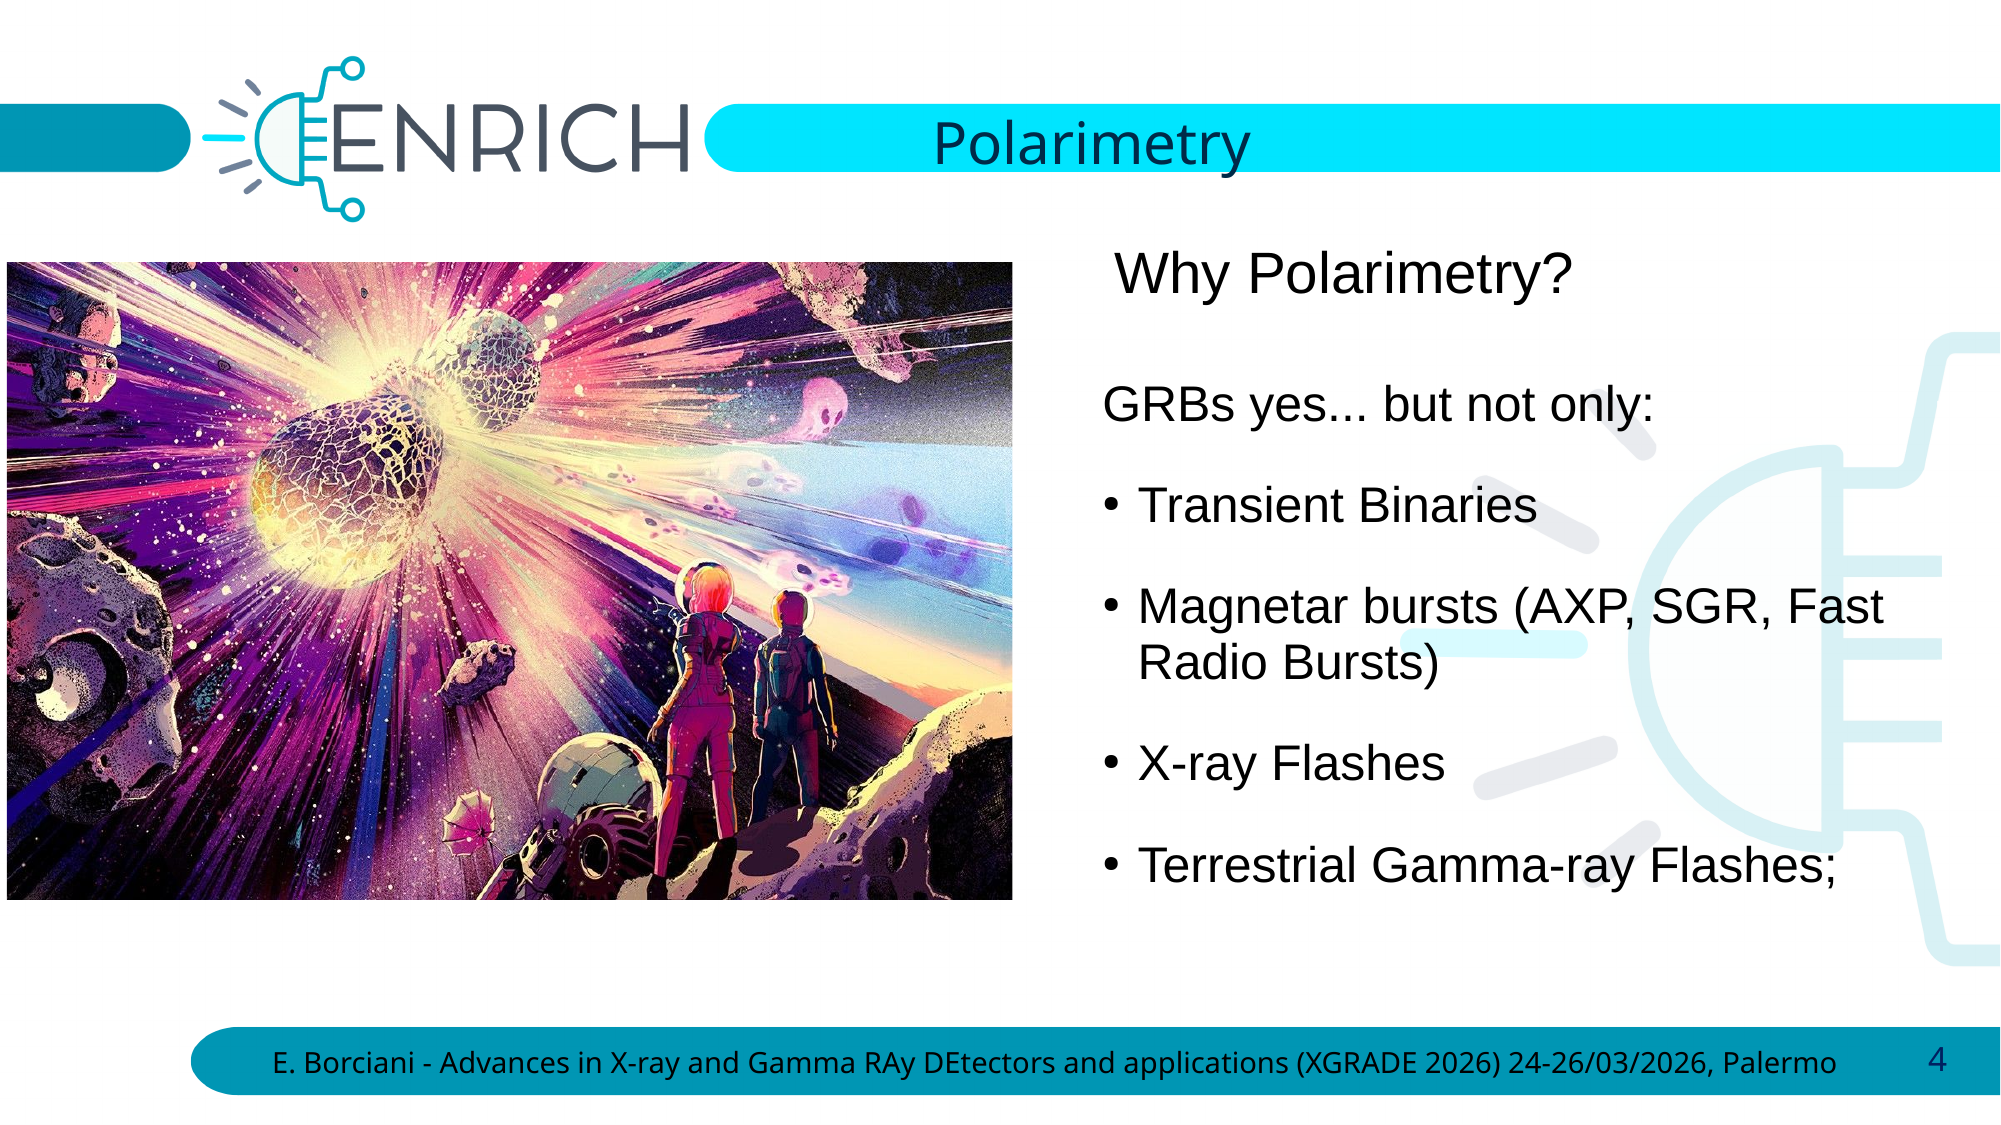

Polarimetry
Why Polarimetry?​
GRBs yes... but not only:​
Transient Binaries​
Magnetar bursts (AXP, SGR, Fast Radio Bursts) ​
X-ray Flashes​
Terrestrial Gamma-ray Flashes;​
E. Borciani - Advances in X-ray and Gamma RAy DEtectors and applications (XGRADE 2026) 24-26/03/2026, Palermo